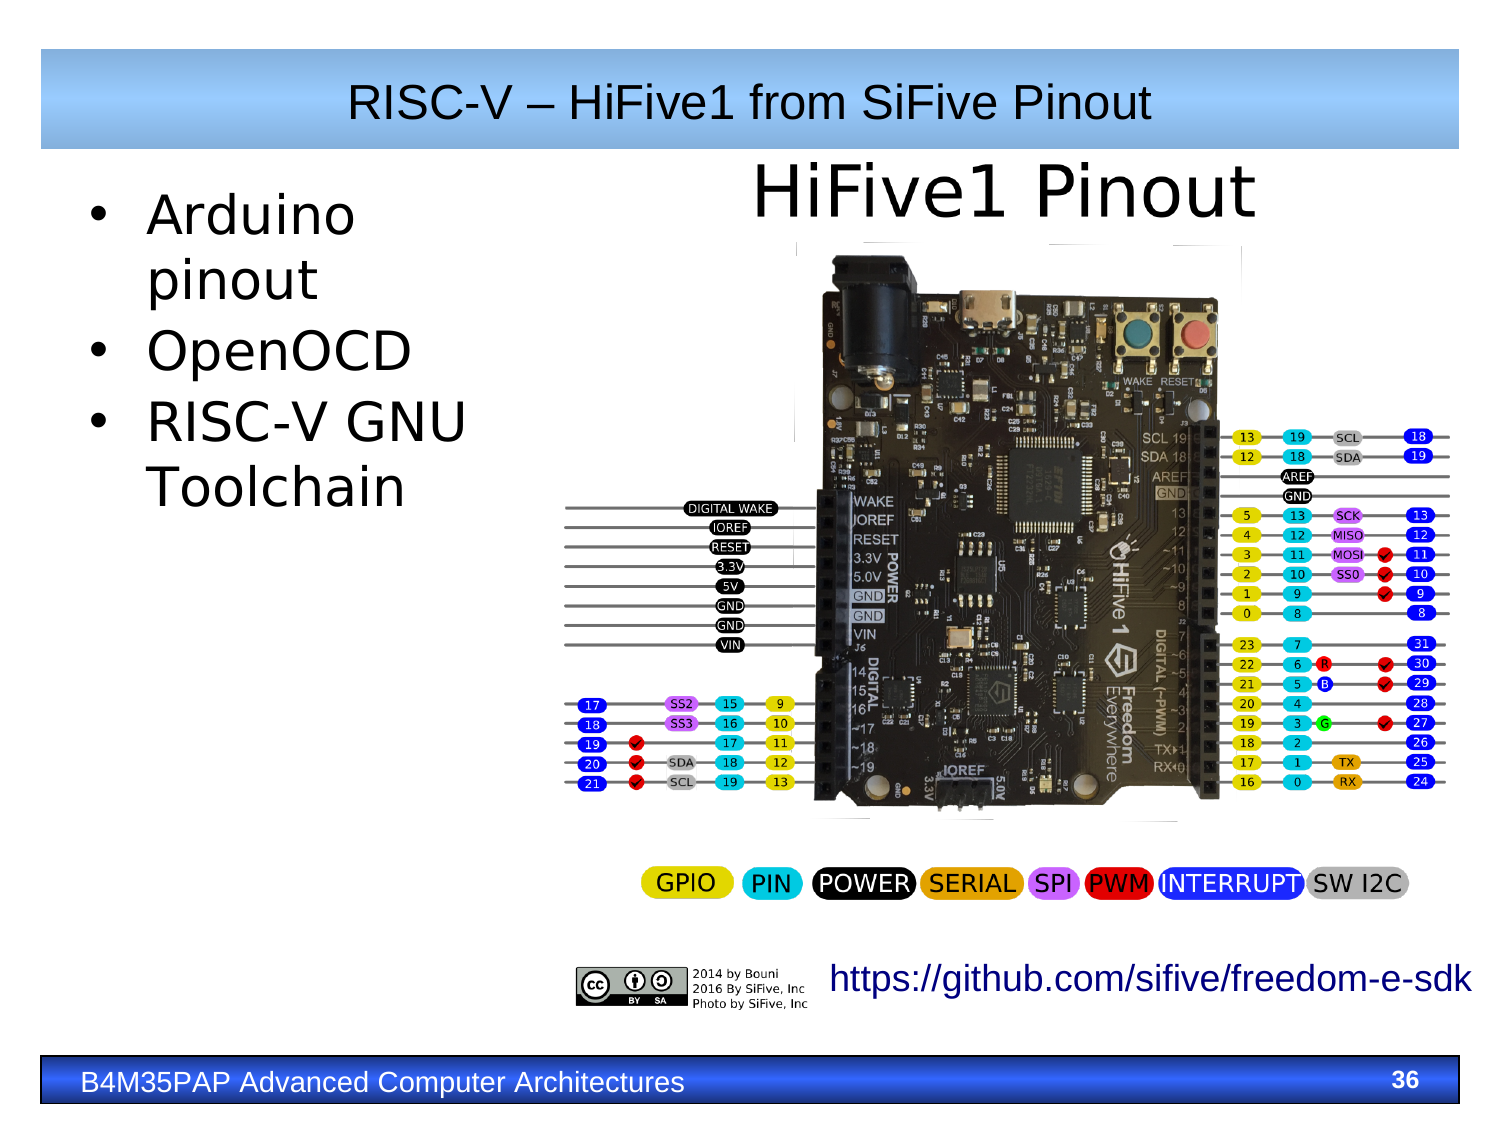

# RISC-V – HiFive1 from SiFive Pinout
Arduino pinout
OpenOCD
RISC-V GNU Toolchain
https://github.com/sifive/freedom-e-sdk